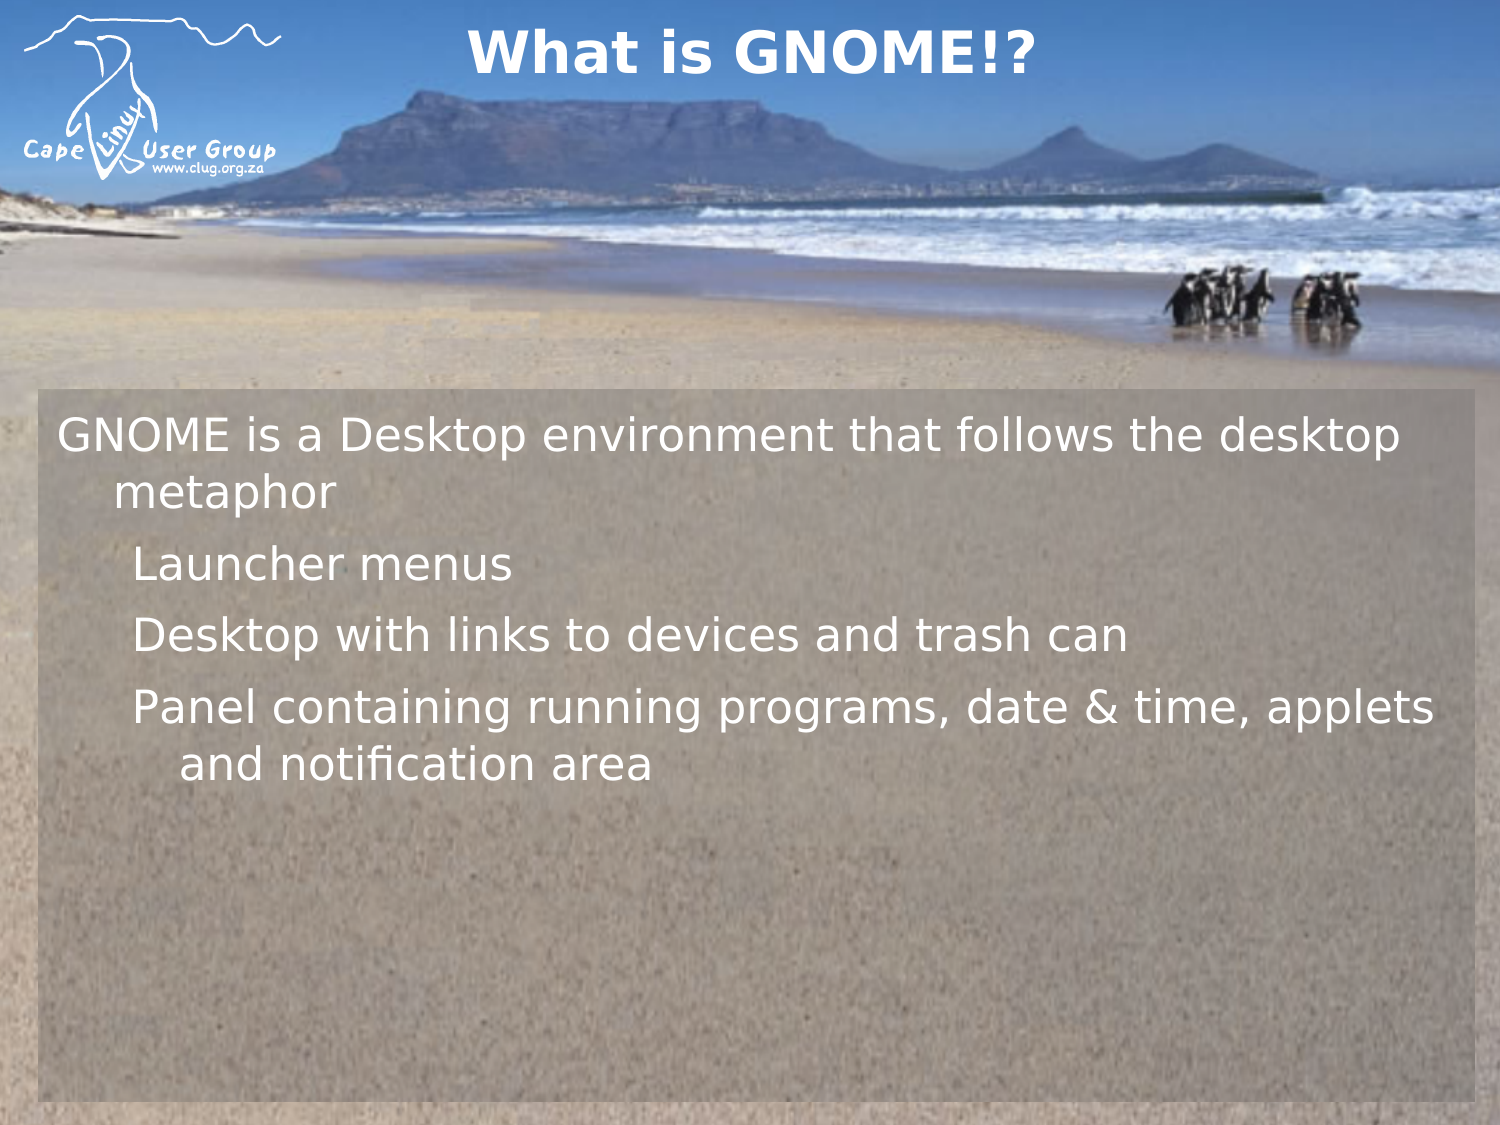

# What is GNOME!?
GNOME is a Desktop environment that follows the desktop metaphor
Launcher menus
Desktop with links to devices and trash can
Panel containing running programs, date & time, applets and notification area